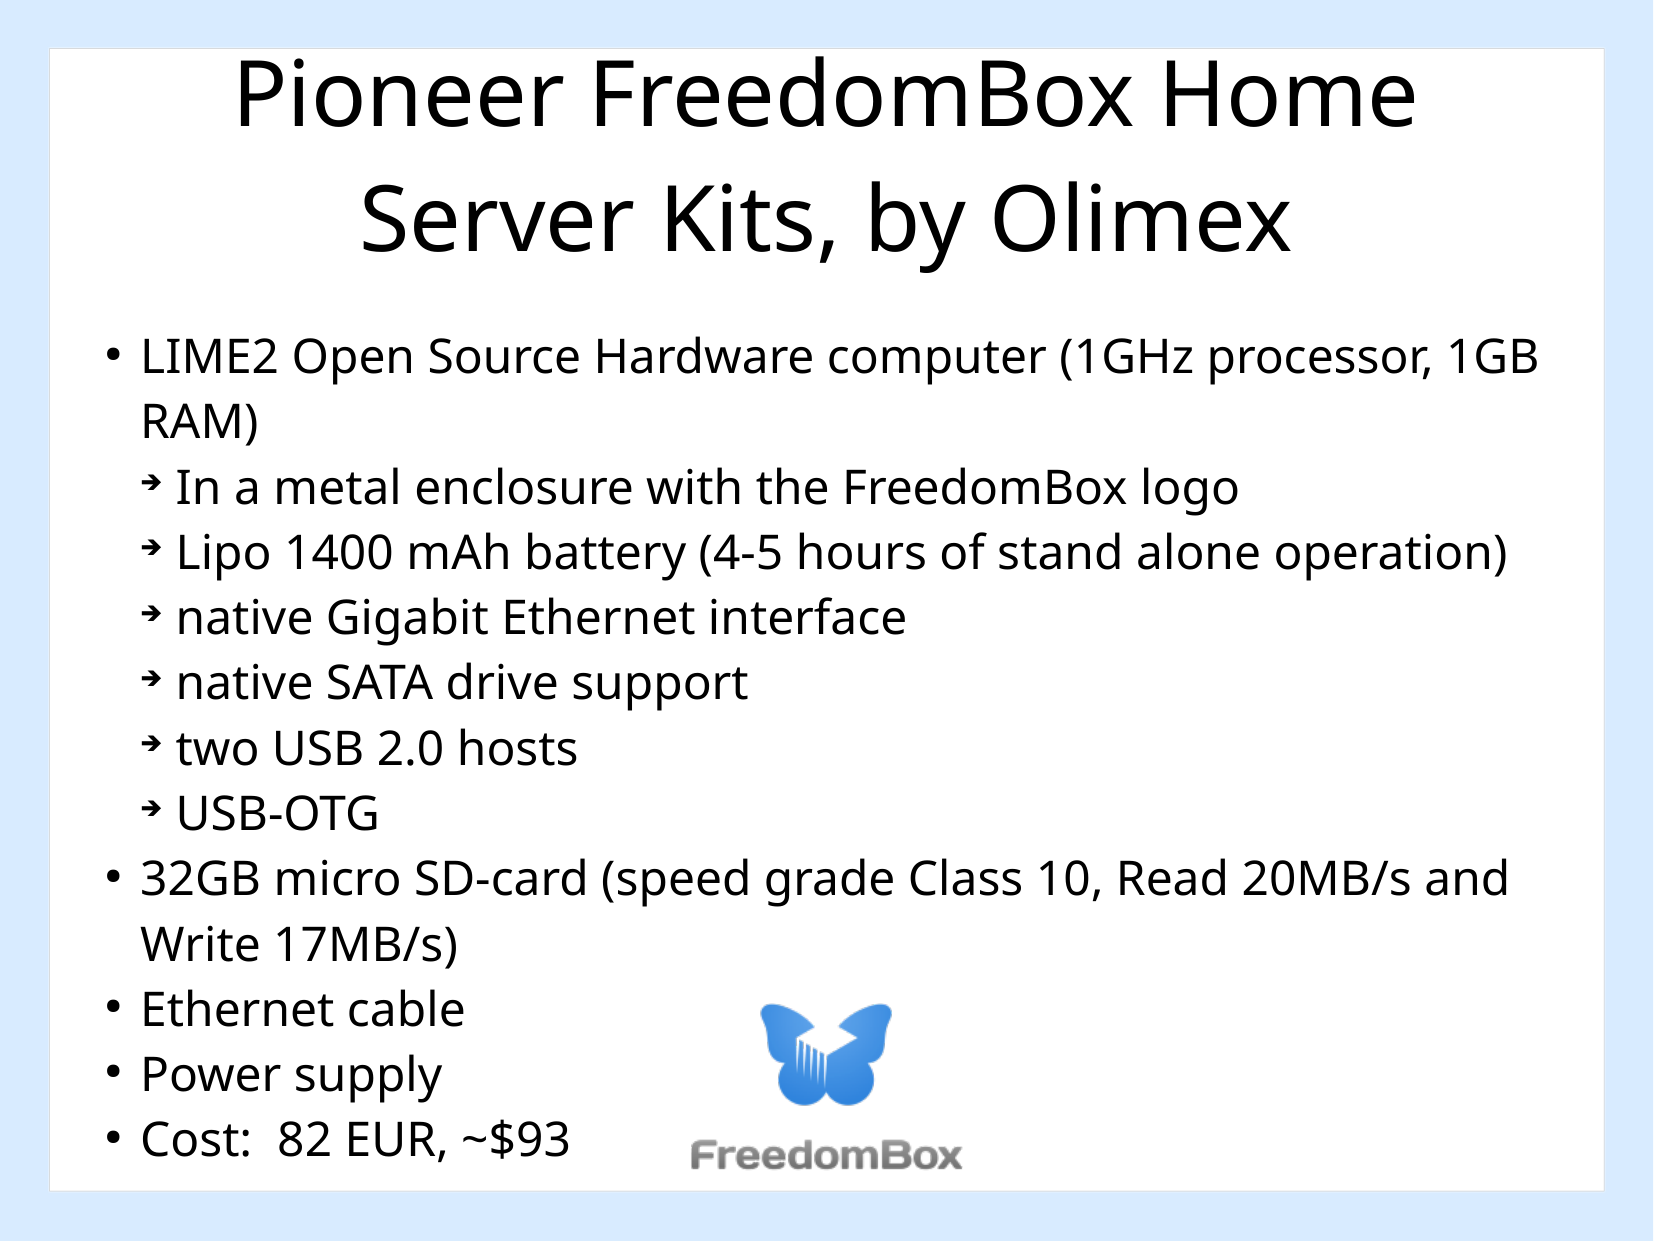

# Pioneer FreedomBox Home Server Kits, by Olimex
LIME2 Open Source Hardware computer (1GHz processor, 1GB RAM)
In a metal enclosure with the FreedomBox logo
Lipo 1400 mAh battery (4-5 hours of stand alone operation)
native Gigabit Ethernet interface
native SATA drive support
two USB 2.0 hosts
USB-OTG
32GB micro SD-card (speed grade Class 10, Read 20MB/s and Write 17MB/s)
Ethernet cable
Power supply
Cost: 82 EUR, ~$93